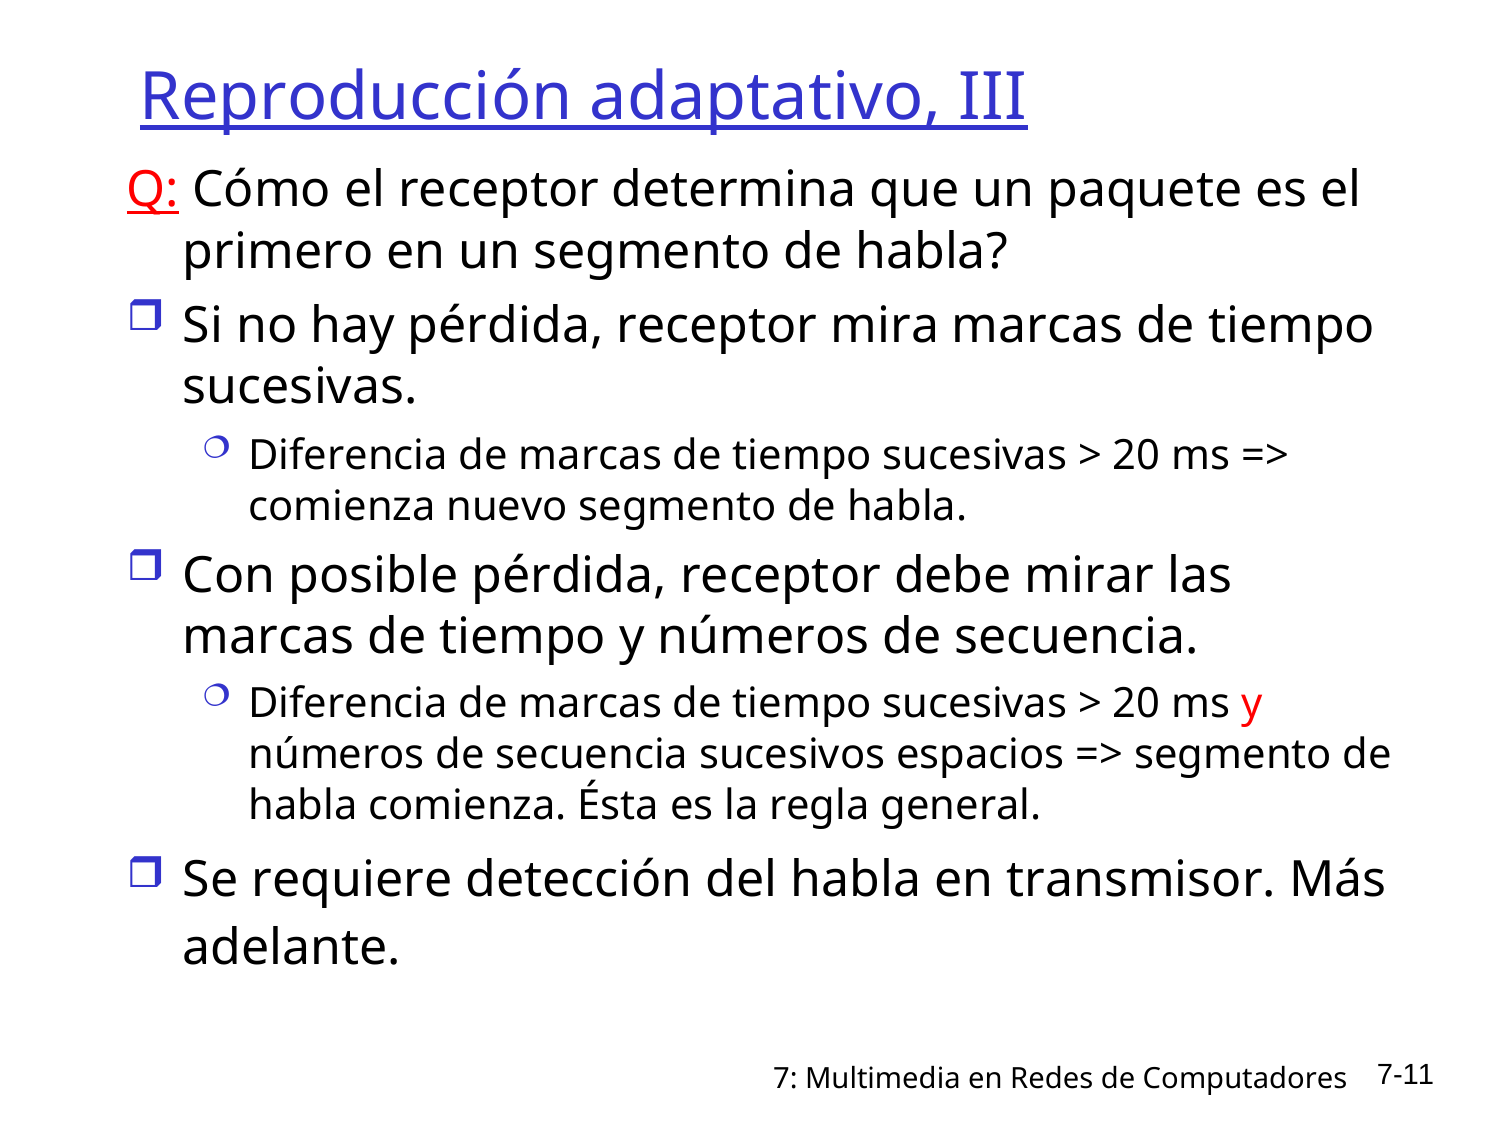

# Reproducción adaptativo, III
Q: Cómo el receptor determina que un paquete es el primero en un segmento de habla?
Si no hay pérdida, receptor mira marcas de tiempo sucesivas.
Diferencia de marcas de tiempo sucesivas > 20 ms => comienza nuevo segmento de habla.
Con posible pérdida, receptor debe mirar las marcas de tiempo y números de secuencia.
Diferencia de marcas de tiempo sucesivas > 20 ms y números de secuencia sucesivos espacios => segmento de habla comienza. Ésta es la regla general.
Se requiere detección del habla en transmisor. Más adelante.
11